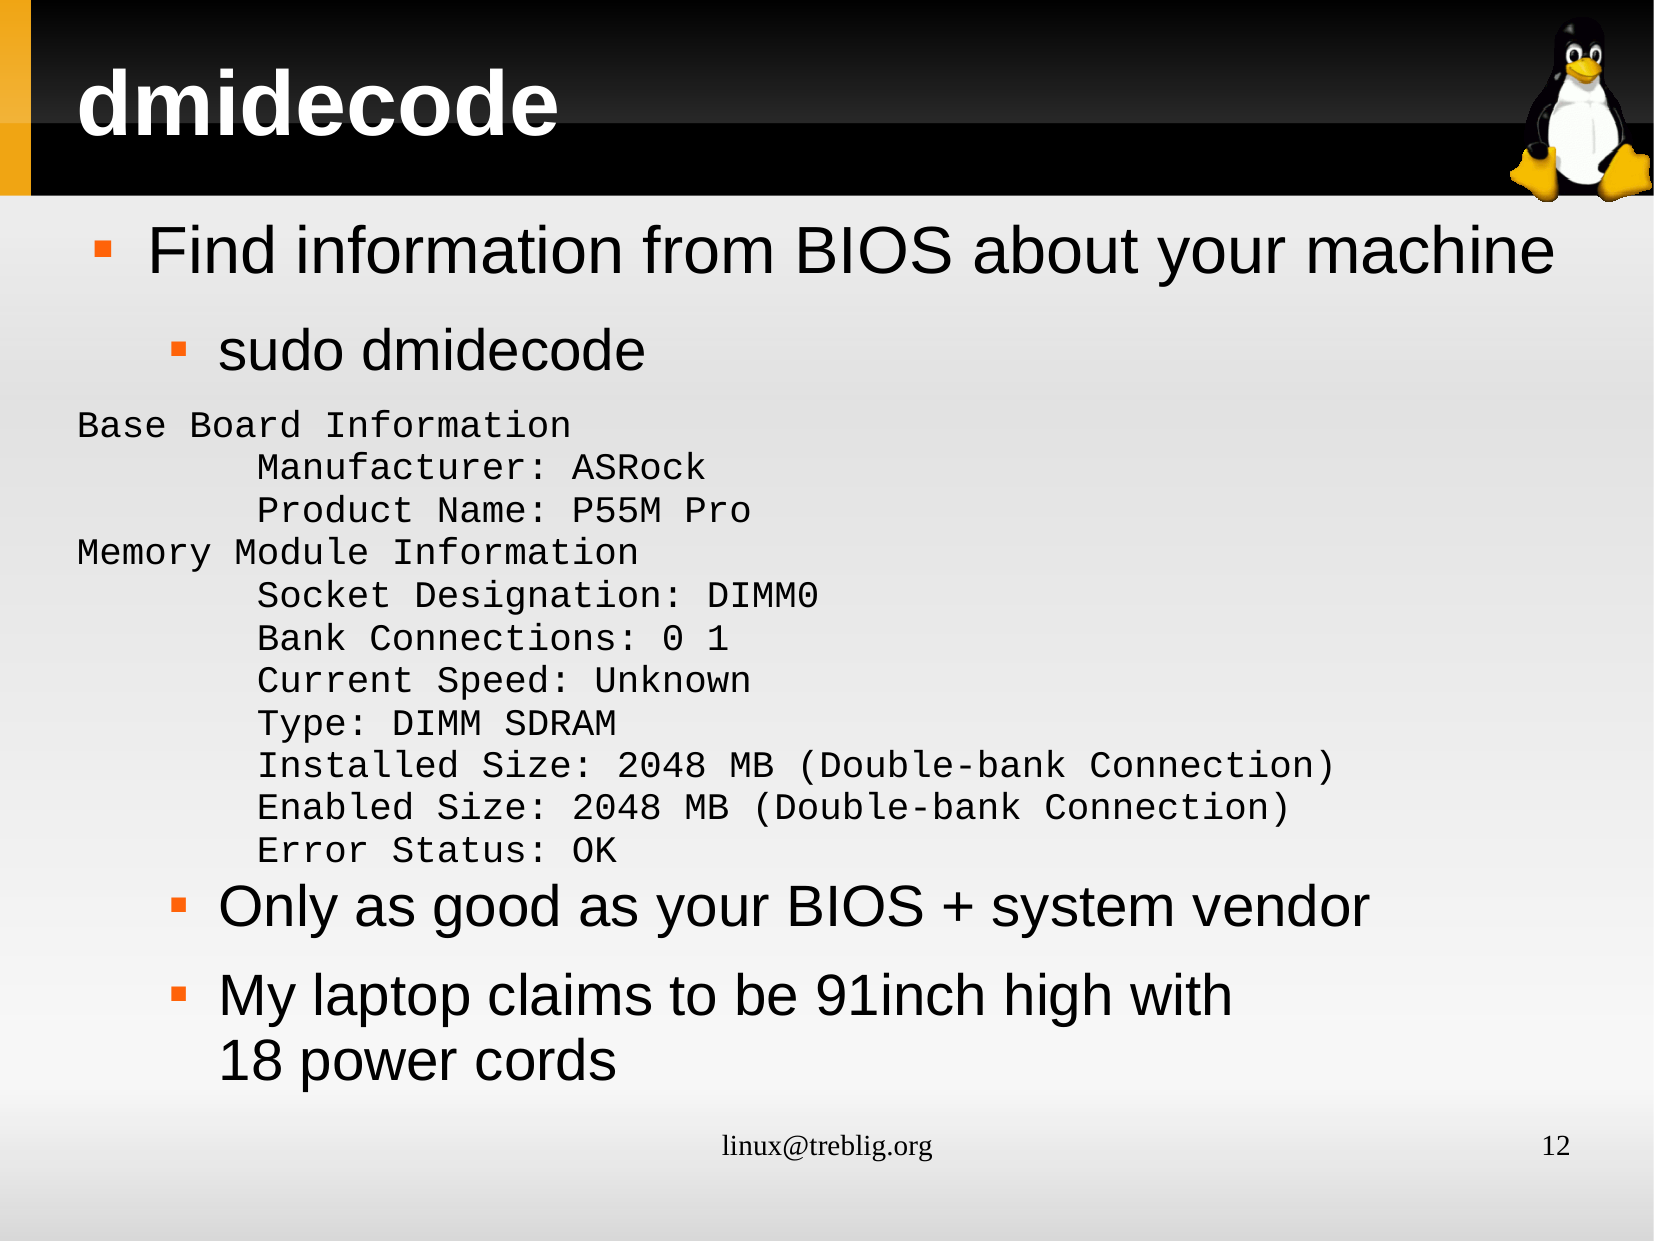

# dmidecode
Find information from BIOS about your machine
sudo dmidecode
Base Board Information
 Manufacturer: ASRock
 Product Name: P55M Pro
Memory Module Information
 Socket Designation: DIMM0
 Bank Connections: 0 1
 Current Speed: Unknown
 Type: DIMM SDRAM
 Installed Size: 2048 MB (Double-bank Connection)
 Enabled Size: 2048 MB (Double-bank Connection)
 Error Status: OK
Only as good as your BIOS + system vendor
My laptop claims to be 91inch high with
18 power cords
linux@treblig.org
12